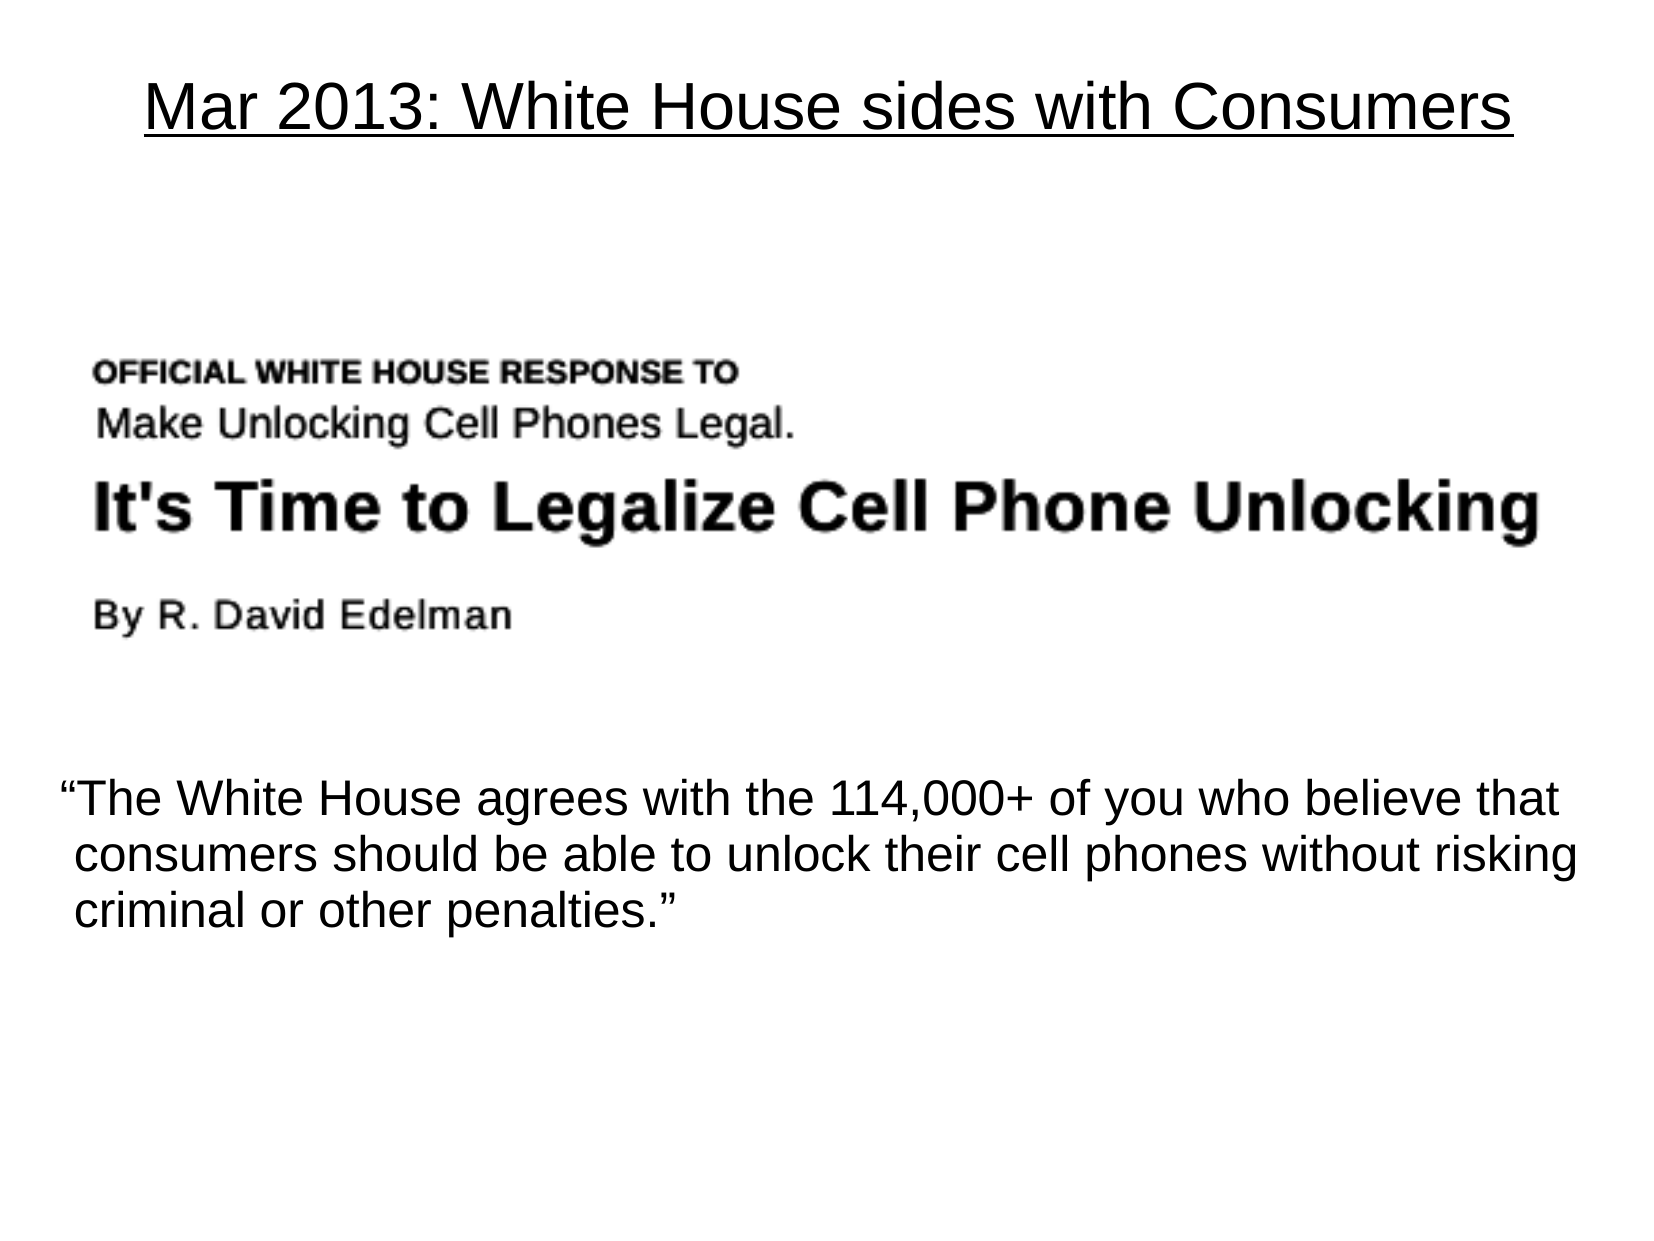

# Mar 2013: White House sides with Consumers
“The White House agrees with the 114,000+ of you who believe that
 consumers should be able to unlock their cell phones without risking
 criminal or other penalties.”